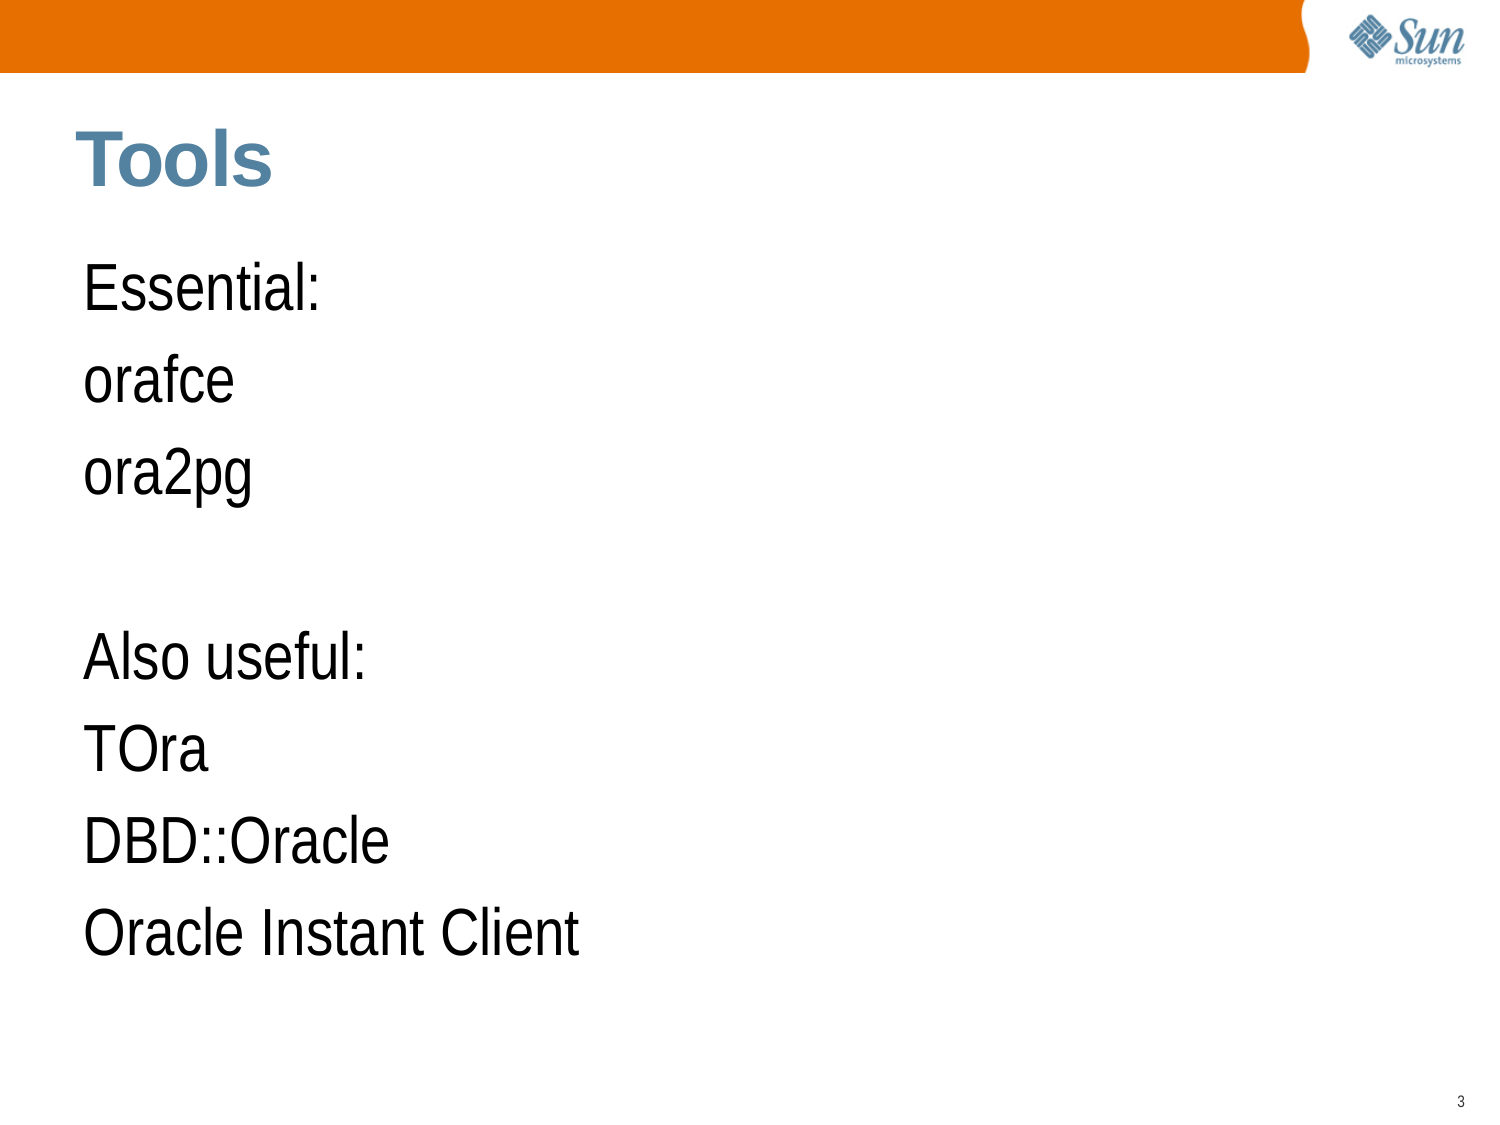

# Tools
Essential:
orafce
ora2pg
Also useful:
TOra
DBD::Oracle
Oracle Instant Client